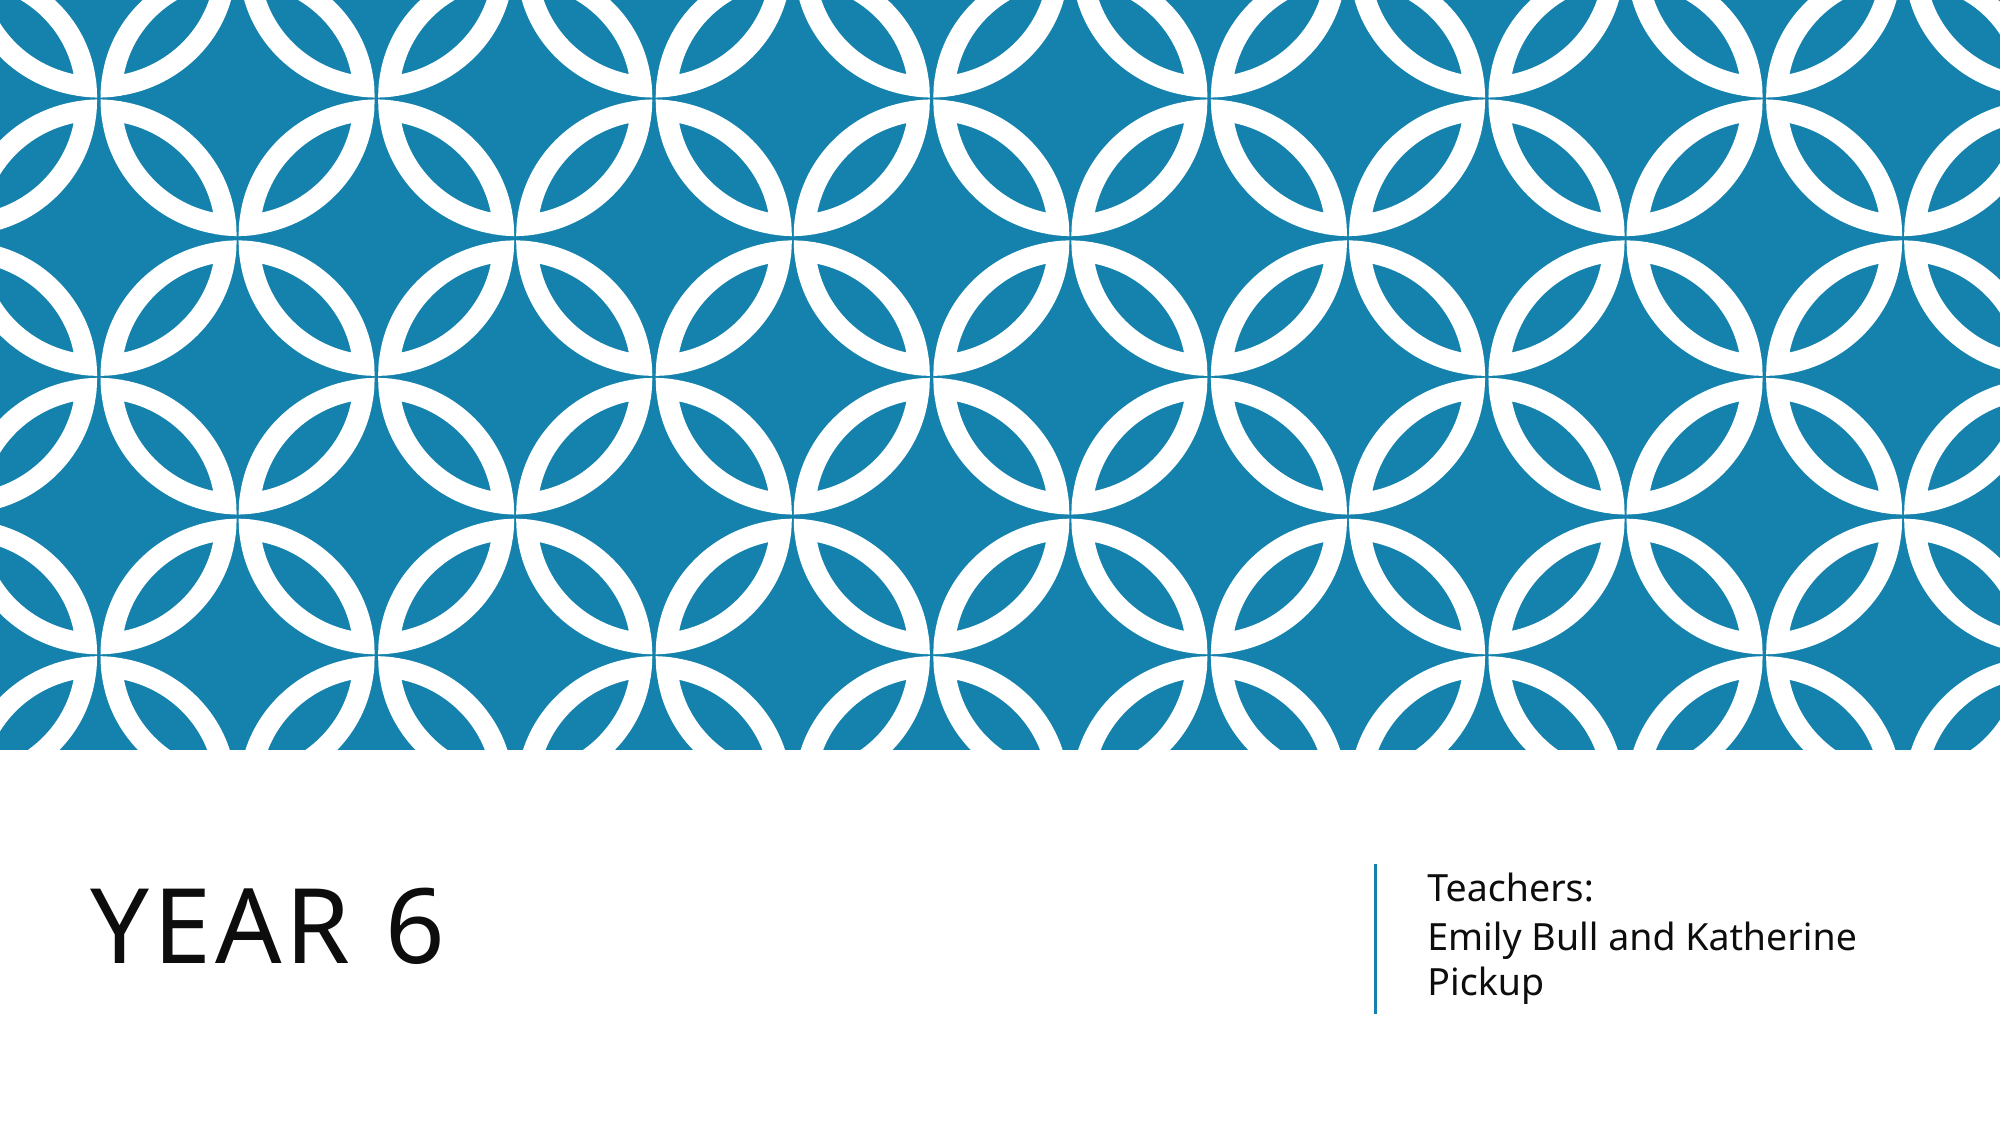

# Year 6
Teachers:
Emily Bull and Katherine Pickup